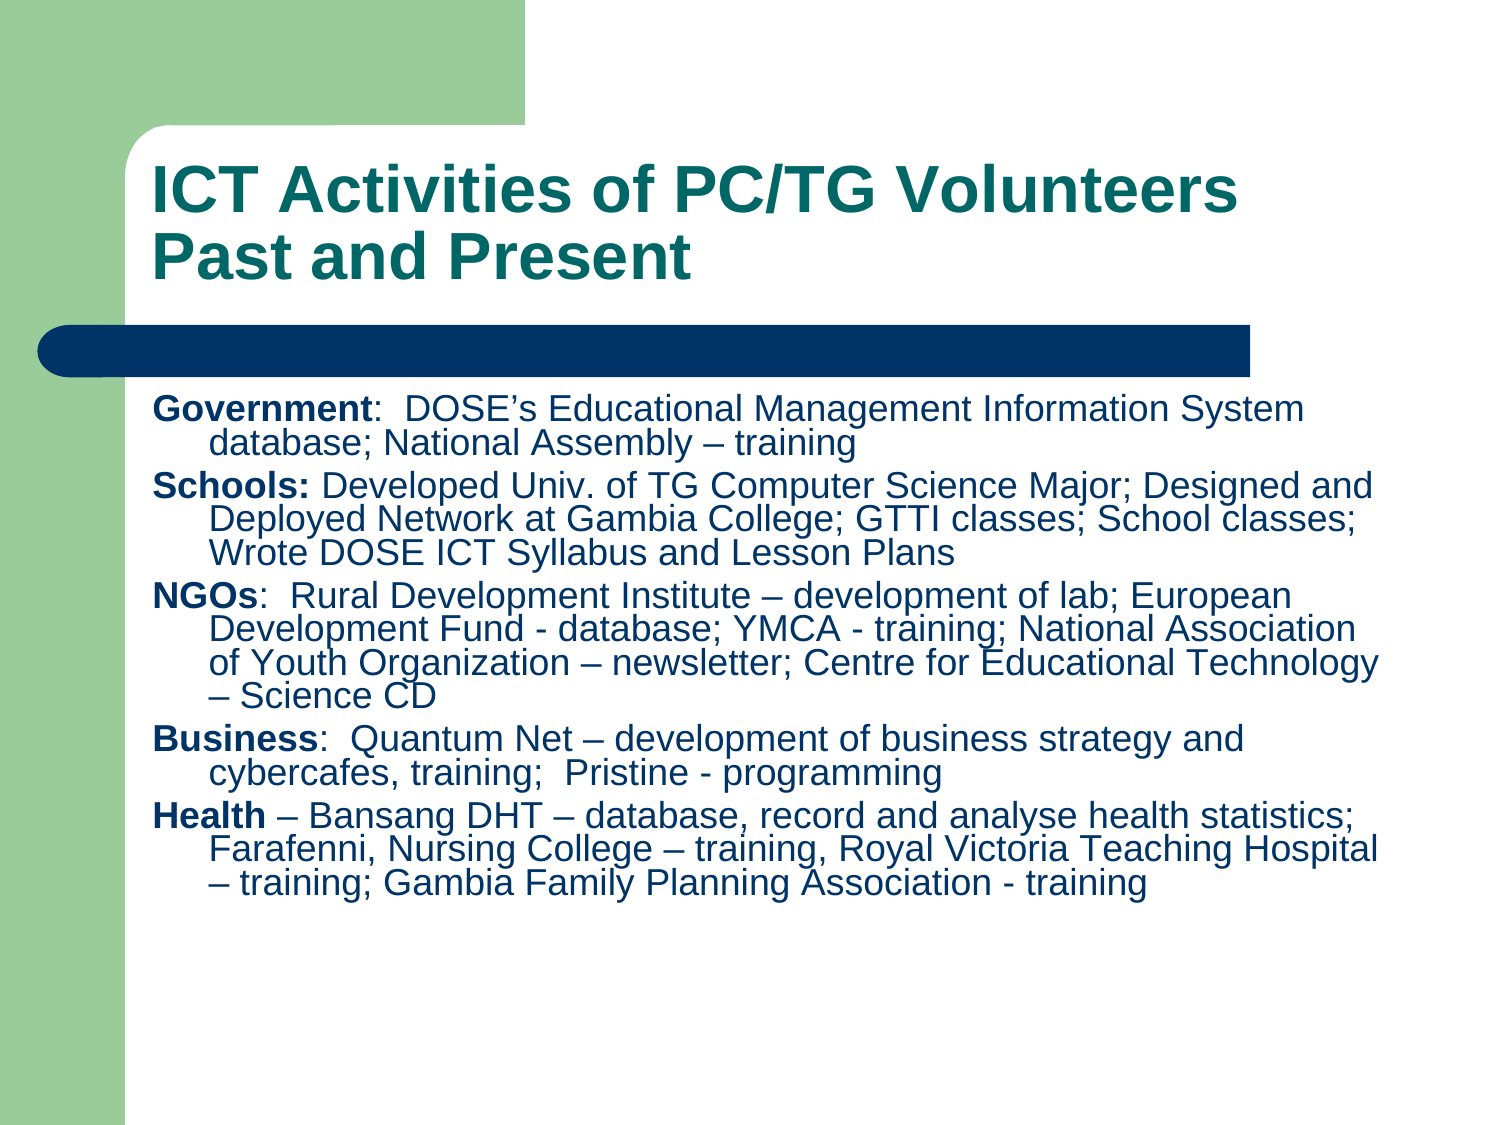

# ICT Activities of PC/TG Volunteers Past and Present
Government: DOSE’s Educational Management Information System database; National Assembly – training
Schools: Developed Univ. of TG Computer Science Major; Designed and Deployed Network at Gambia College; GTTI classes; School classes; Wrote DOSE ICT Syllabus and Lesson Plans
NGOs: Rural Development Institute – development of lab; European Development Fund - database; YMCA - training; National Association of Youth Organization – newsletter; Centre for Educational Technology – Science CD
Business: Quantum Net – development of business strategy and cybercafes, training; Pristine - programming
Health – Bansang DHT – database, record and analyse health statistics; Farafenni, Nursing College – training, Royal Victoria Teaching Hospital – training; Gambia Family Planning Association - training